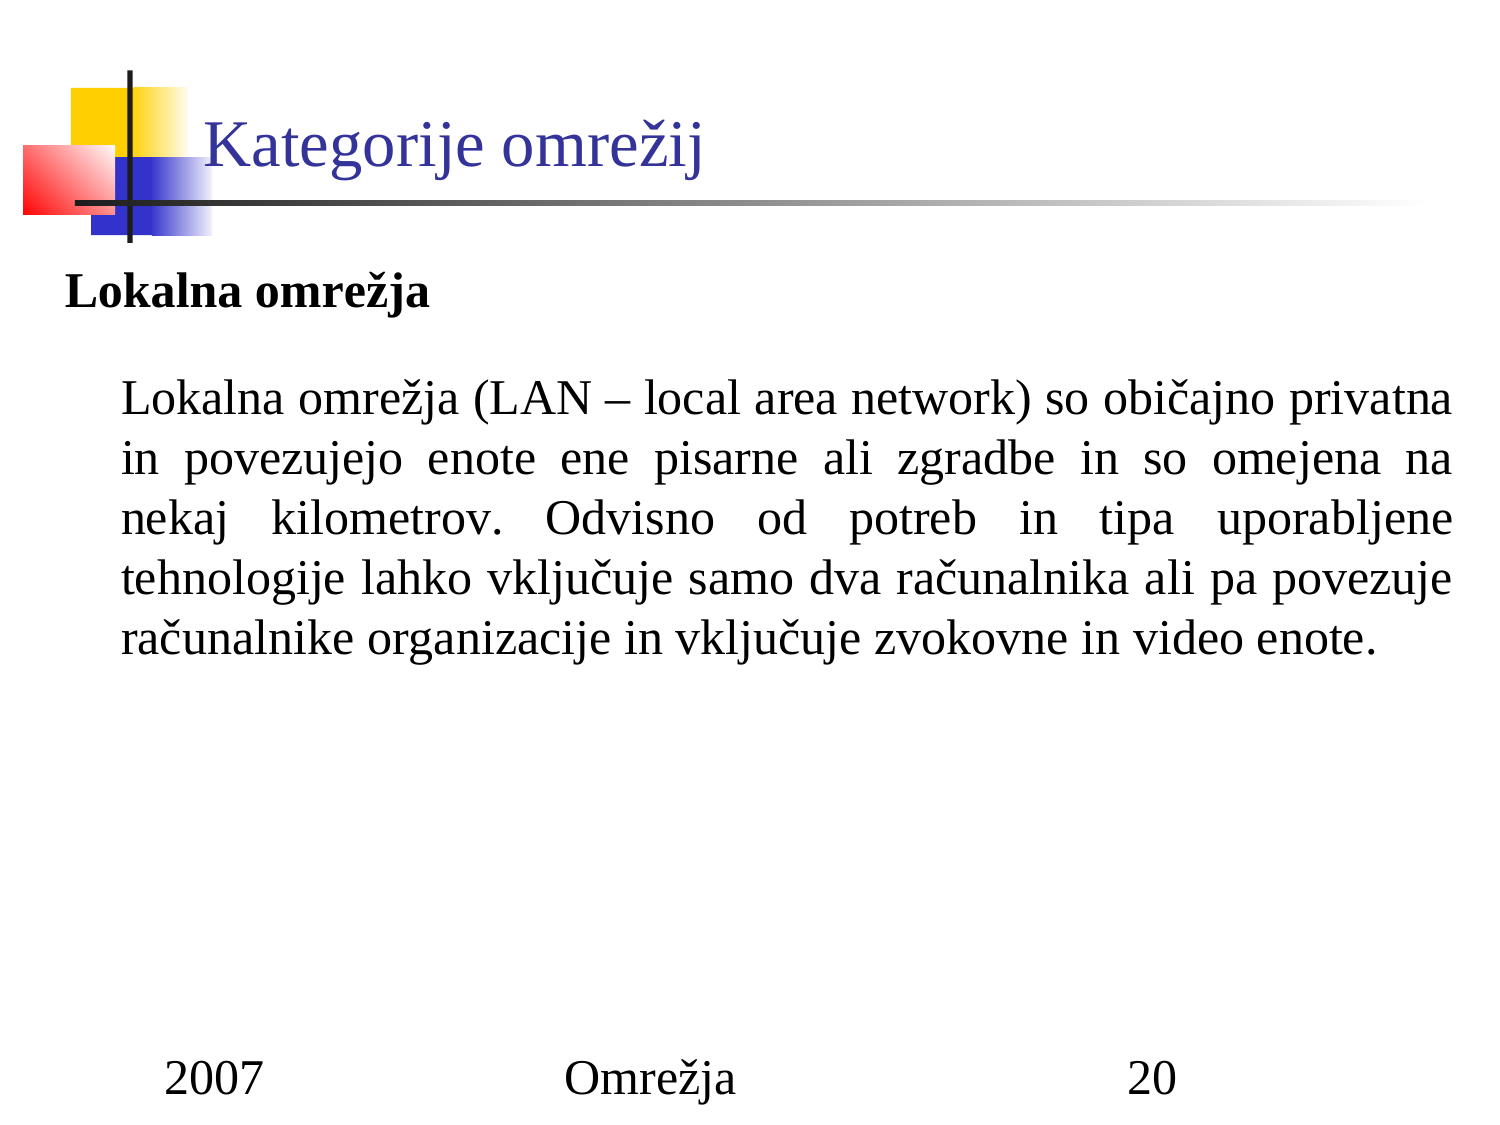

# Kategorije omrežij
Lokalna omrežja
	Lokalna omrežja (LAN – local area network) so običajno privatna in povezujejo enote ene pisarne ali zgradbe in so omejena na nekaj kilometrov. Odvisno od potreb in tipa uporabljene tehnologije lahko vključuje samo dva računalnika ali pa povezuje računalnike organizacije in vključuje zvokovne in video enote.
2007
Omrežja
20